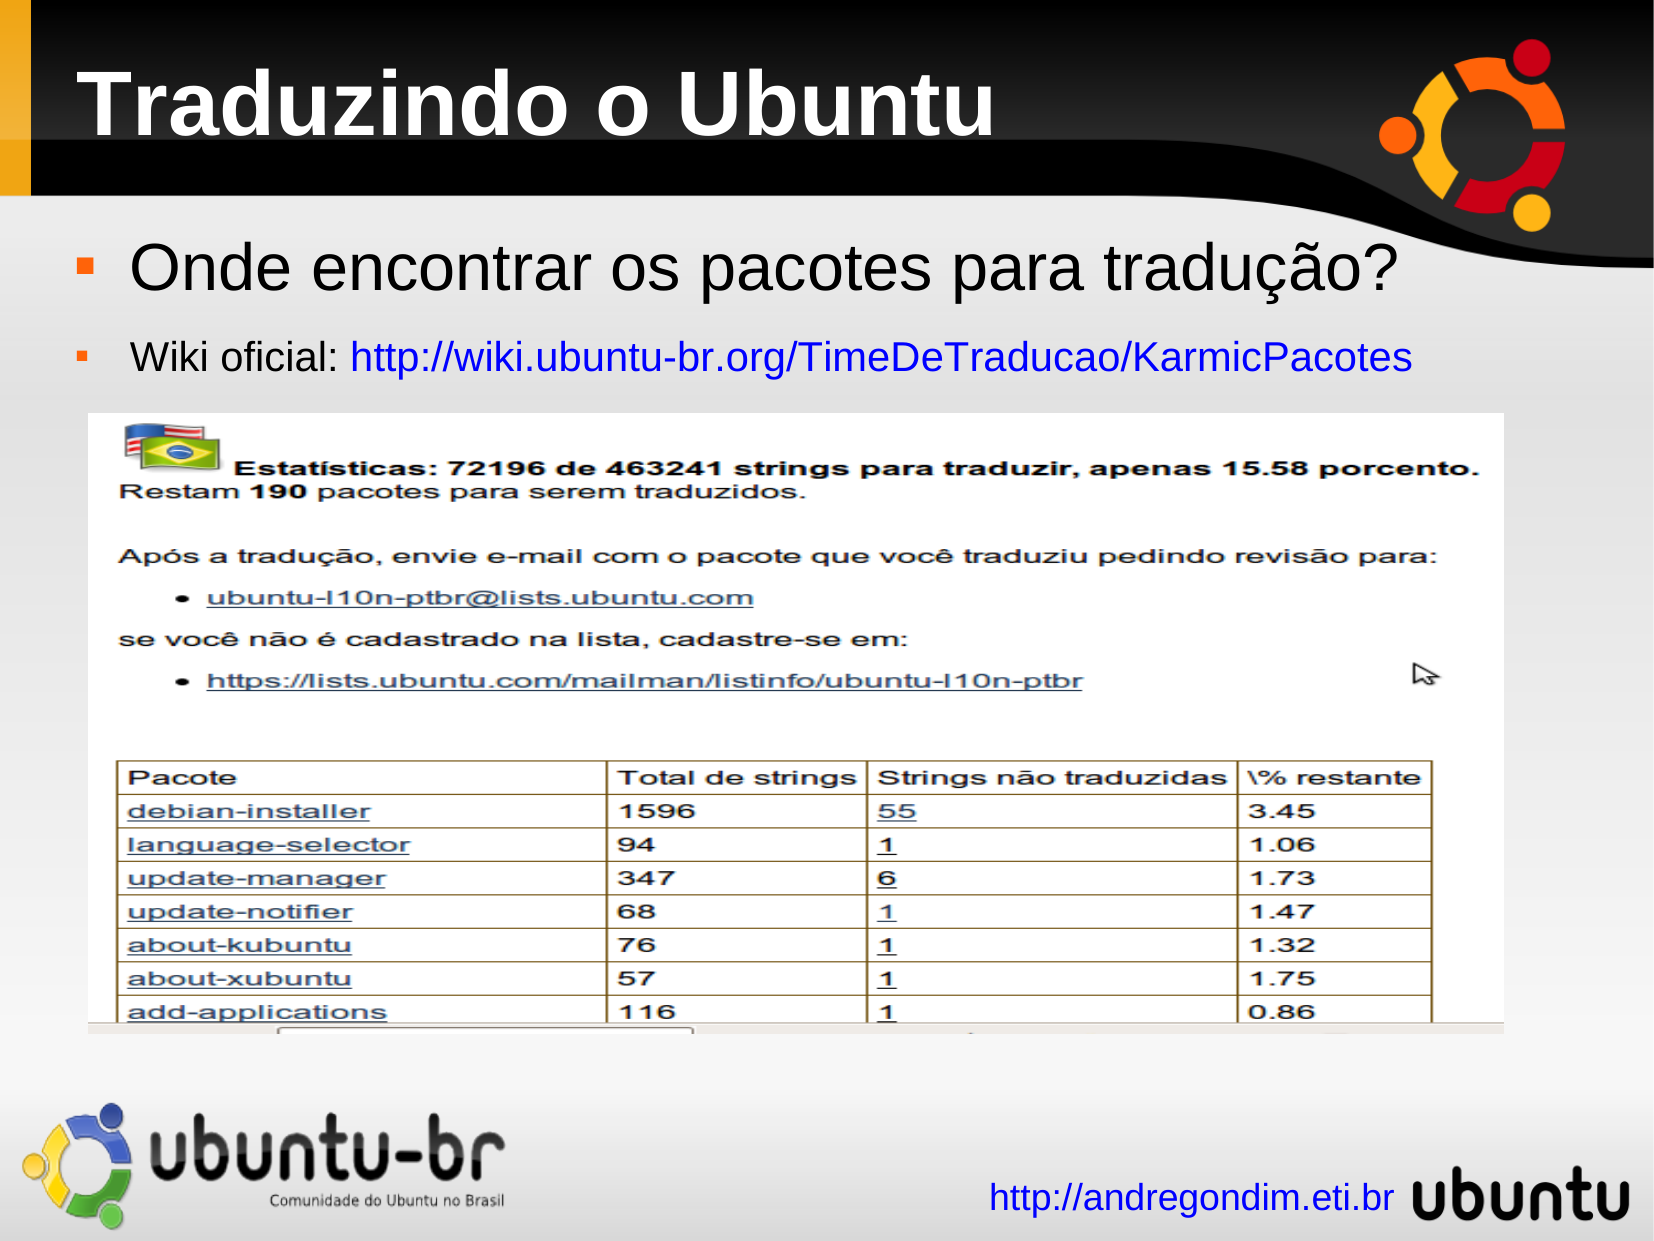

# Traduzindo o Ubuntu
Onde encontrar os pacotes para tradução?
Wiki oficial: http://wiki.ubuntu-br.org/TimeDeTraducao/KarmicPacotes